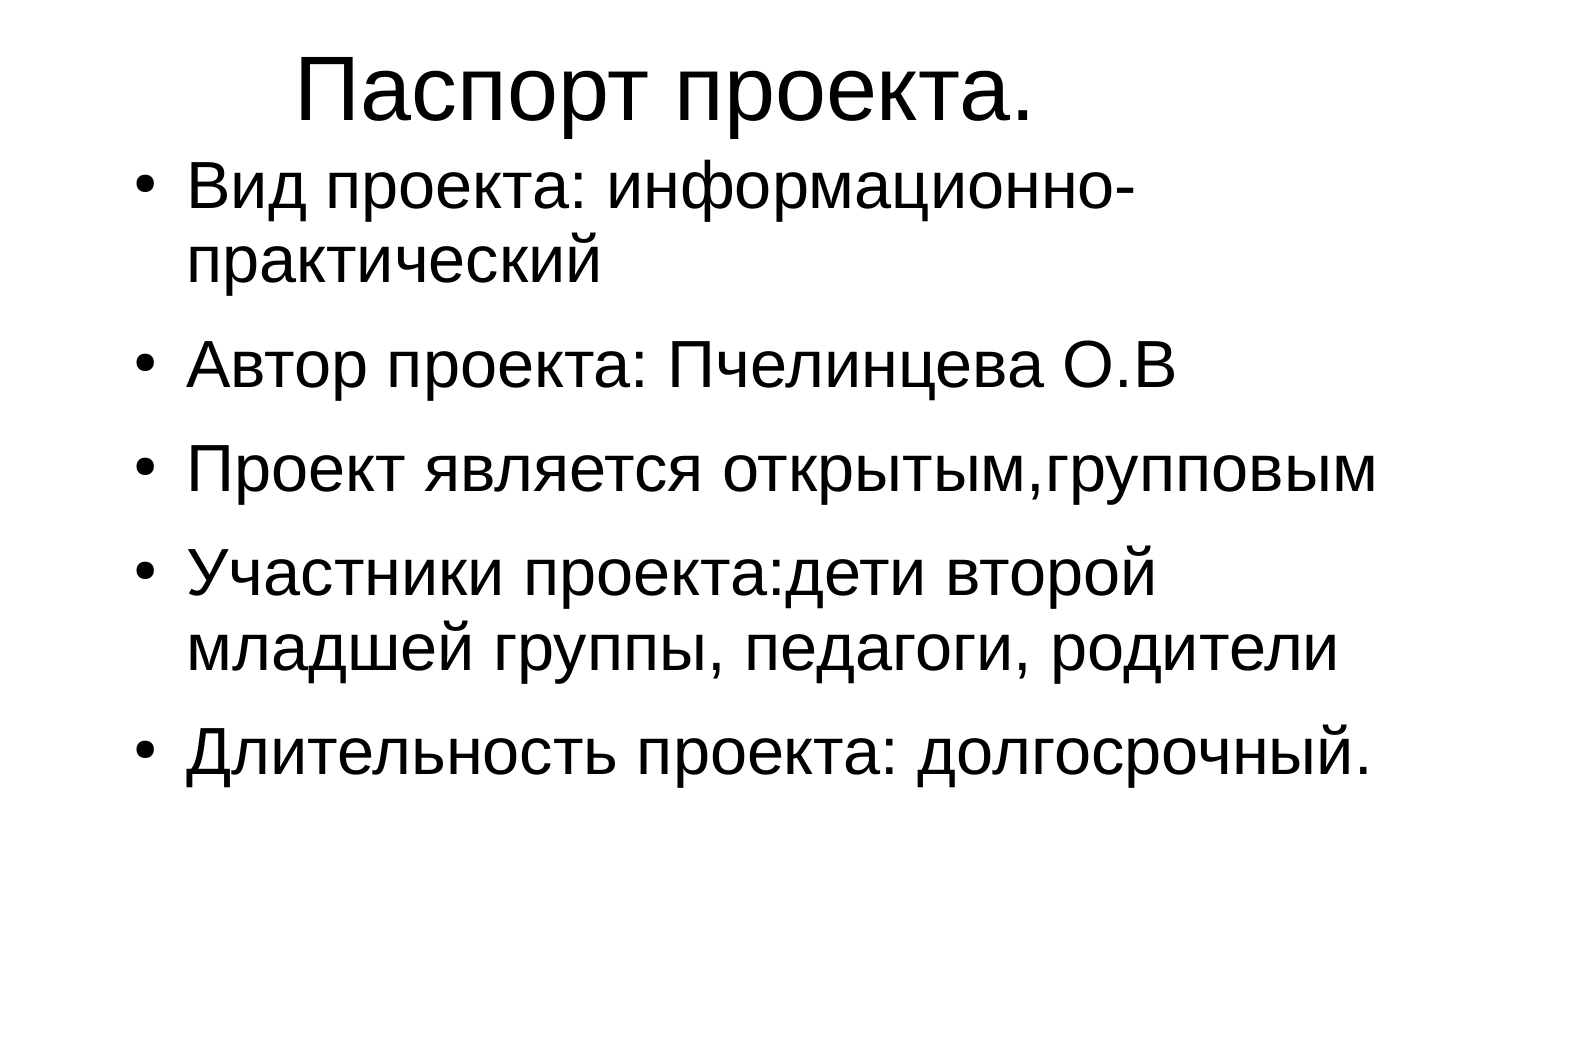

# Паспорт проекта.
Вид проекта: информационно-практический
Автор проекта: Пчелинцева О.В
Проект является открытым,групповым
Участники проекта:дети второй младшей группы, педагоги, родители
Длительность проекта: долгосрочный.